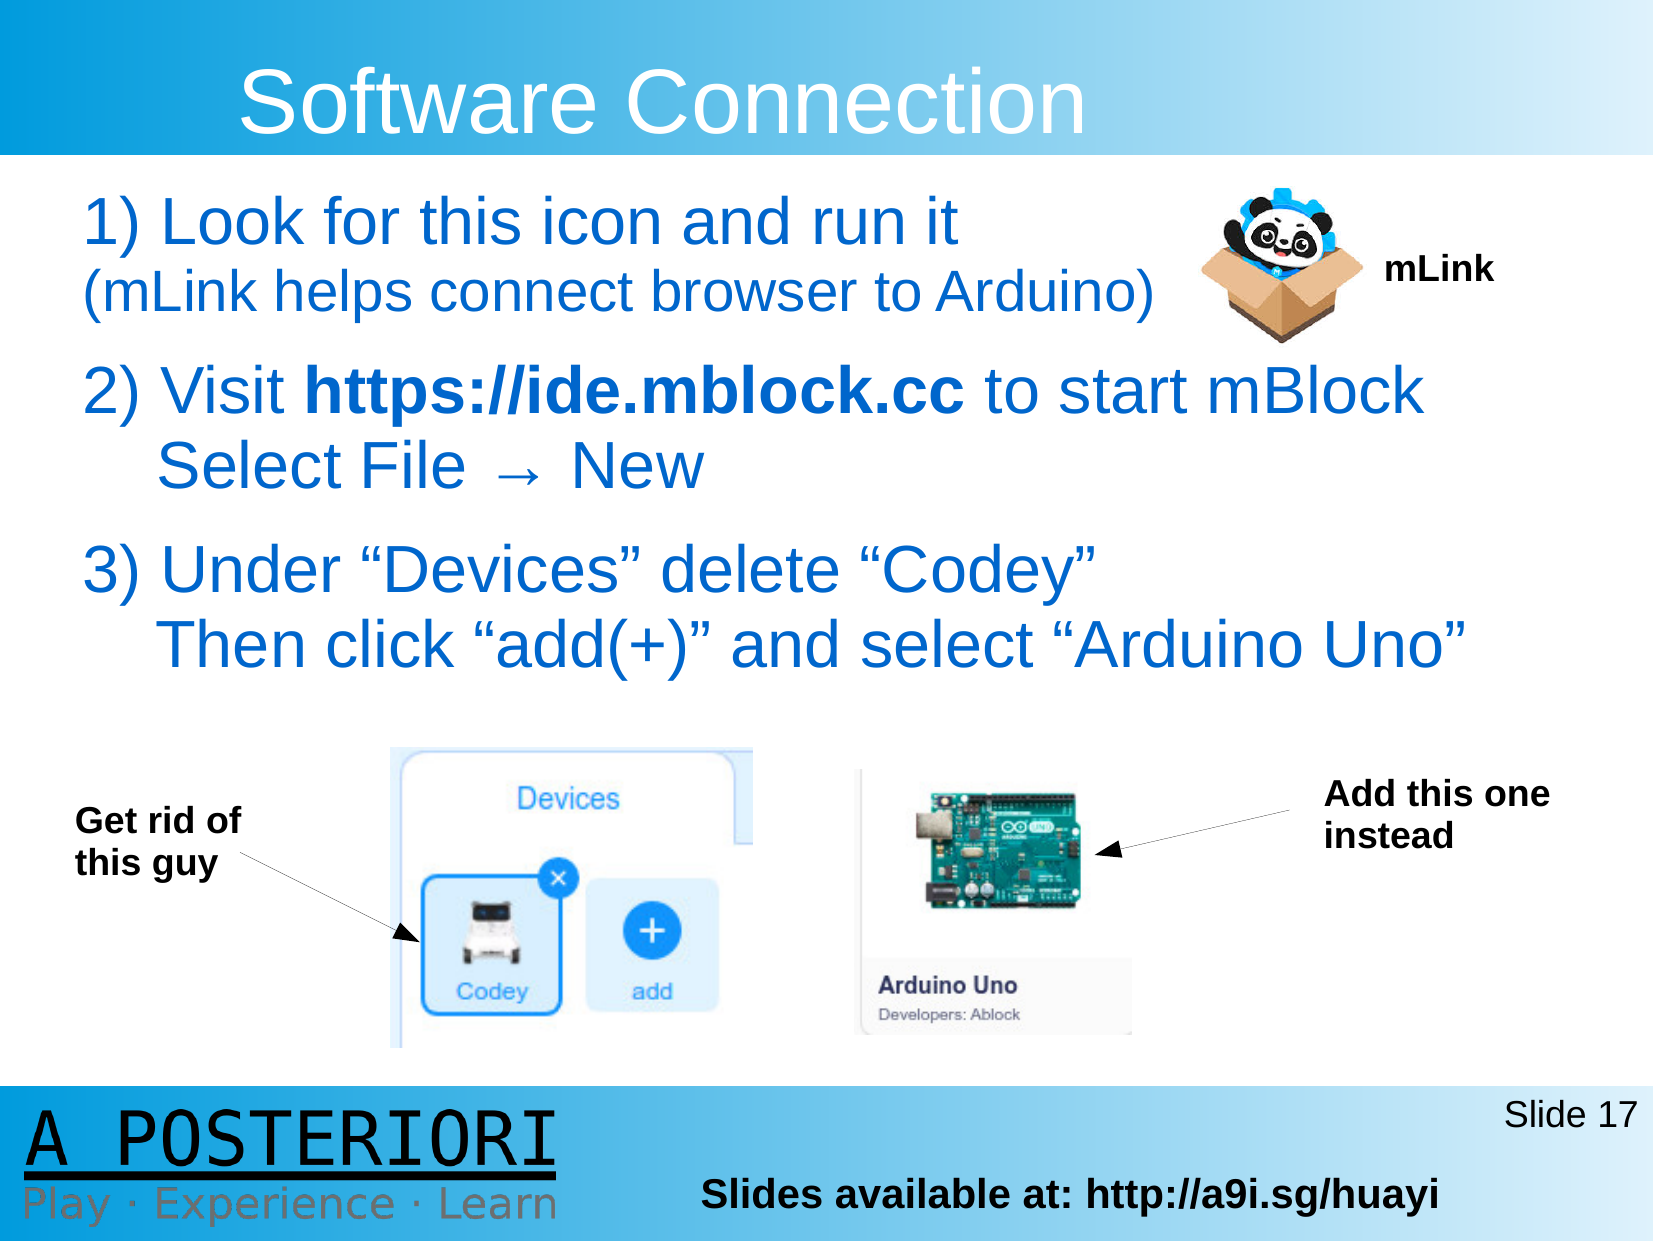

# Software Connection
1) Look for this icon and run it
(mLink helps connect browser to Arduino)
2) Visit https://ide.mblock.cc to start mBlock
 Select File → New
3) Under “Devices” delete “Codey”
 Then click “add(+)” and select “Arduino Uno”
mLink
Add this one instead
Get rid of this guy